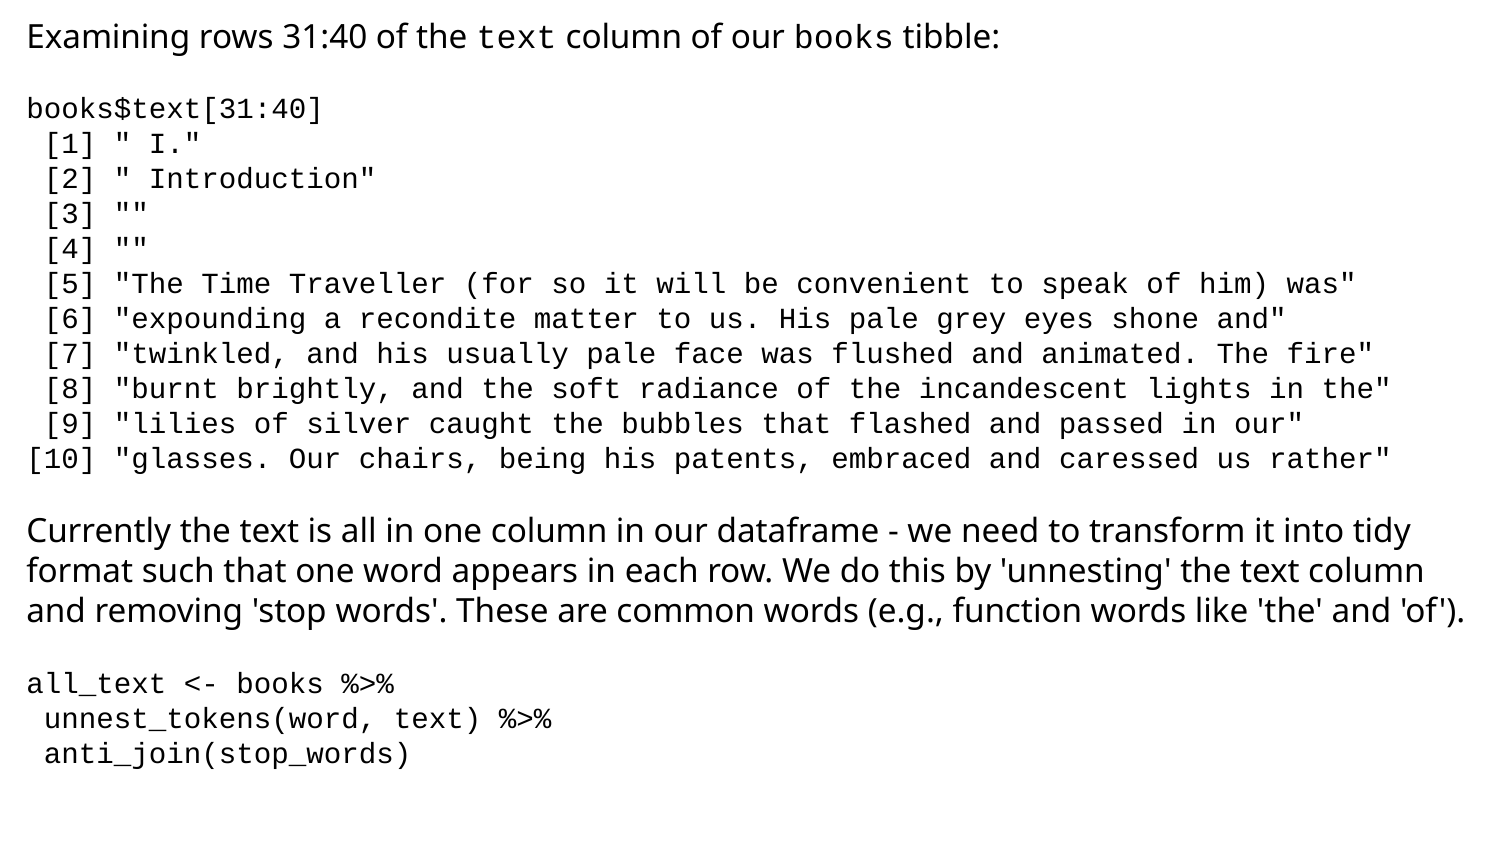

Examining rows 31:40 of the text column of our books tibble:
books$text[31:40]
 [1] " I."
 [2] " Introduction"
 [3] ""
 [4] ""
 [5] "The Time Traveller (for so it will be convenient to speak of him) was"
 [6] "expounding a recondite matter to us. His pale grey eyes shone and"
 [7] "twinkled, and his usually pale face was flushed and animated. The fire"
 [8] "burnt brightly, and the soft radiance of the incandescent lights in the"
 [9] "lilies of silver caught the bubbles that flashed and passed in our"
[10] "glasses. Our chairs, being his patents, embraced and caressed us rather"
Currently the text is all in one column in our dataframe - we need to transform it into tidy format such that one word appears in each row. We do this by 'unnesting' the text column and removing 'stop words'. These are common words (e.g., function words like 'the' and 'of').
all_text <- books %>%
 unnest_tokens(word, text) %>%
 anti_join(stop_words)